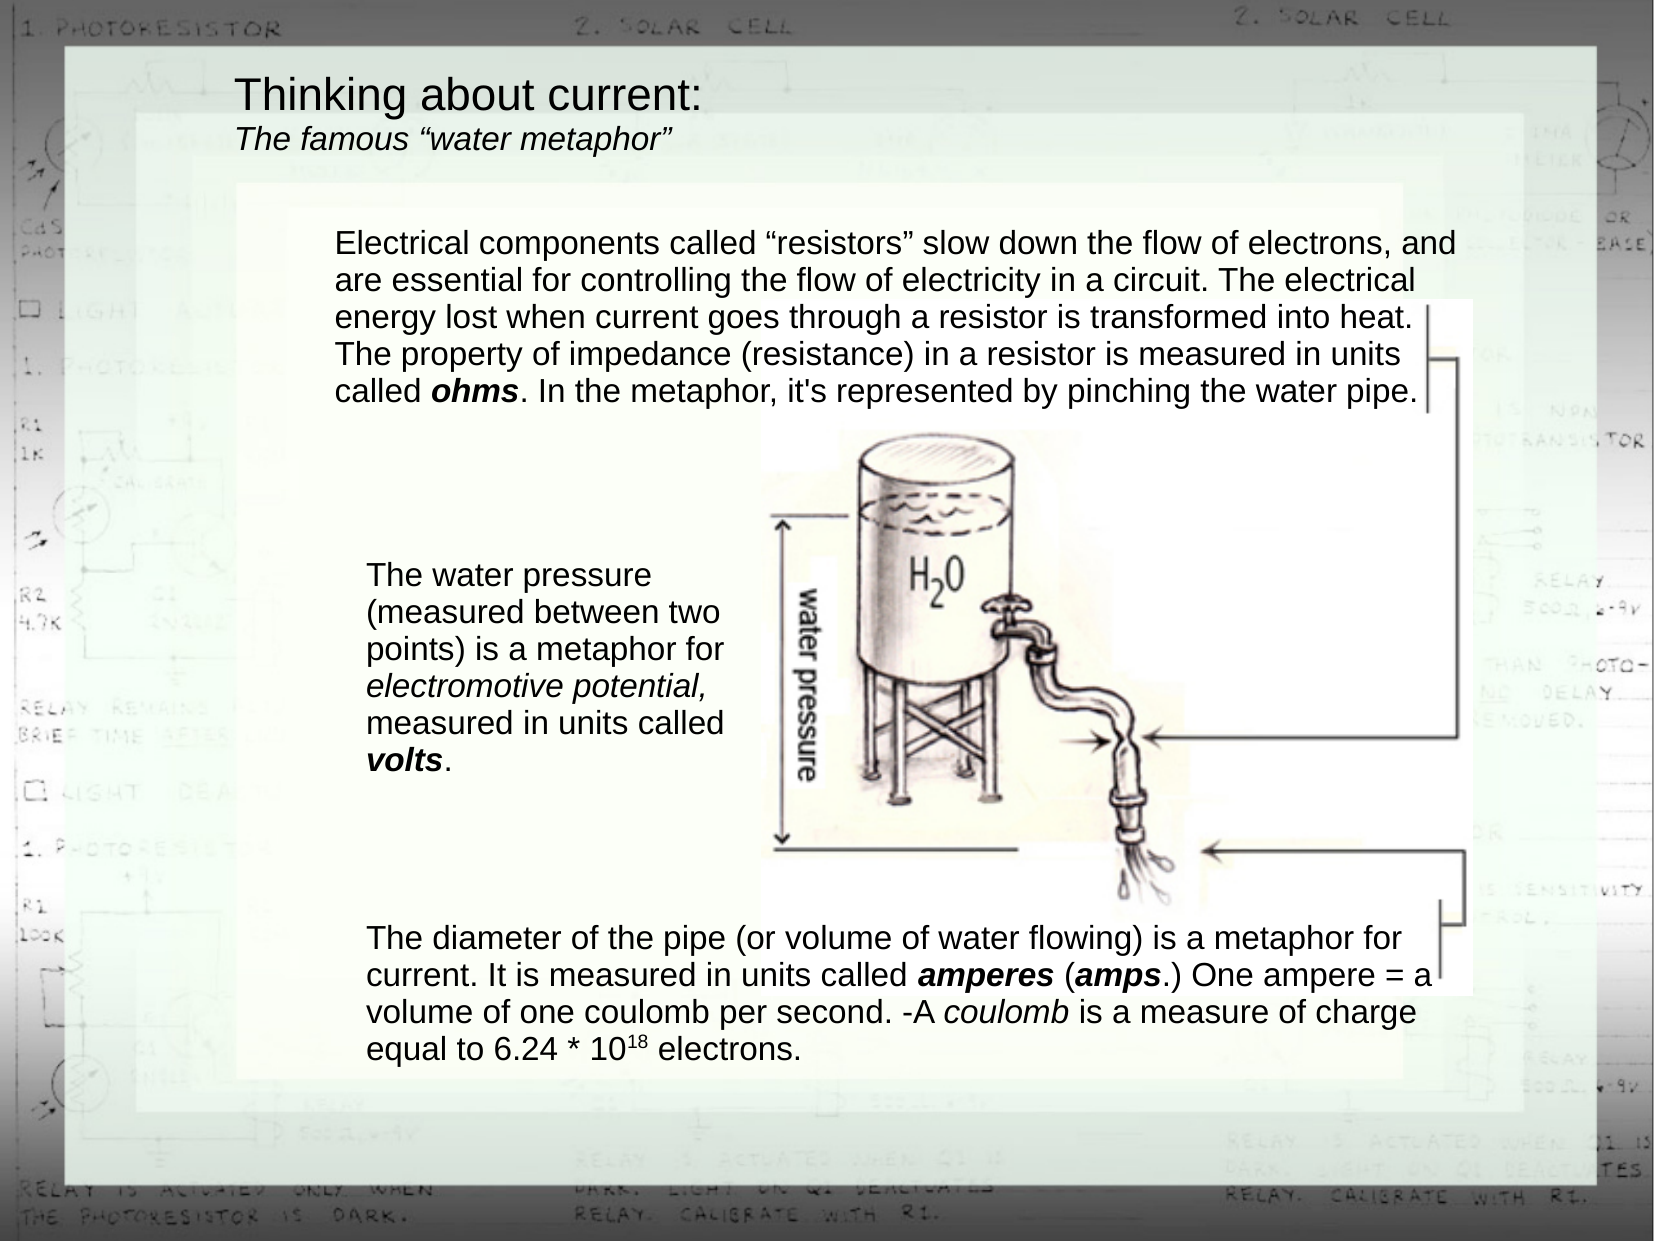

Thinking about current:
The famous “water metaphor”
Electrical components called “resistors” slow down the flow of electrons, and are essential for controlling the flow of electricity in a circuit. The electrical energy lost when current goes through a resistor is transformed into heat. The property of impedance (resistance) in a resistor is measured in units called ohms. In the metaphor, it's represented by pinching the water pipe.
The water pressure (measured between two points) is a metaphor for electromotive potential, measured in units called volts.
The diameter of the pipe (or volume of water flowing) is a metaphor for current. It is measured in units called amperes (amps.) One ampere = a volume of one coulomb per second. -A coulomb is a measure of charge equal to 6.24 * 1018 electrons.